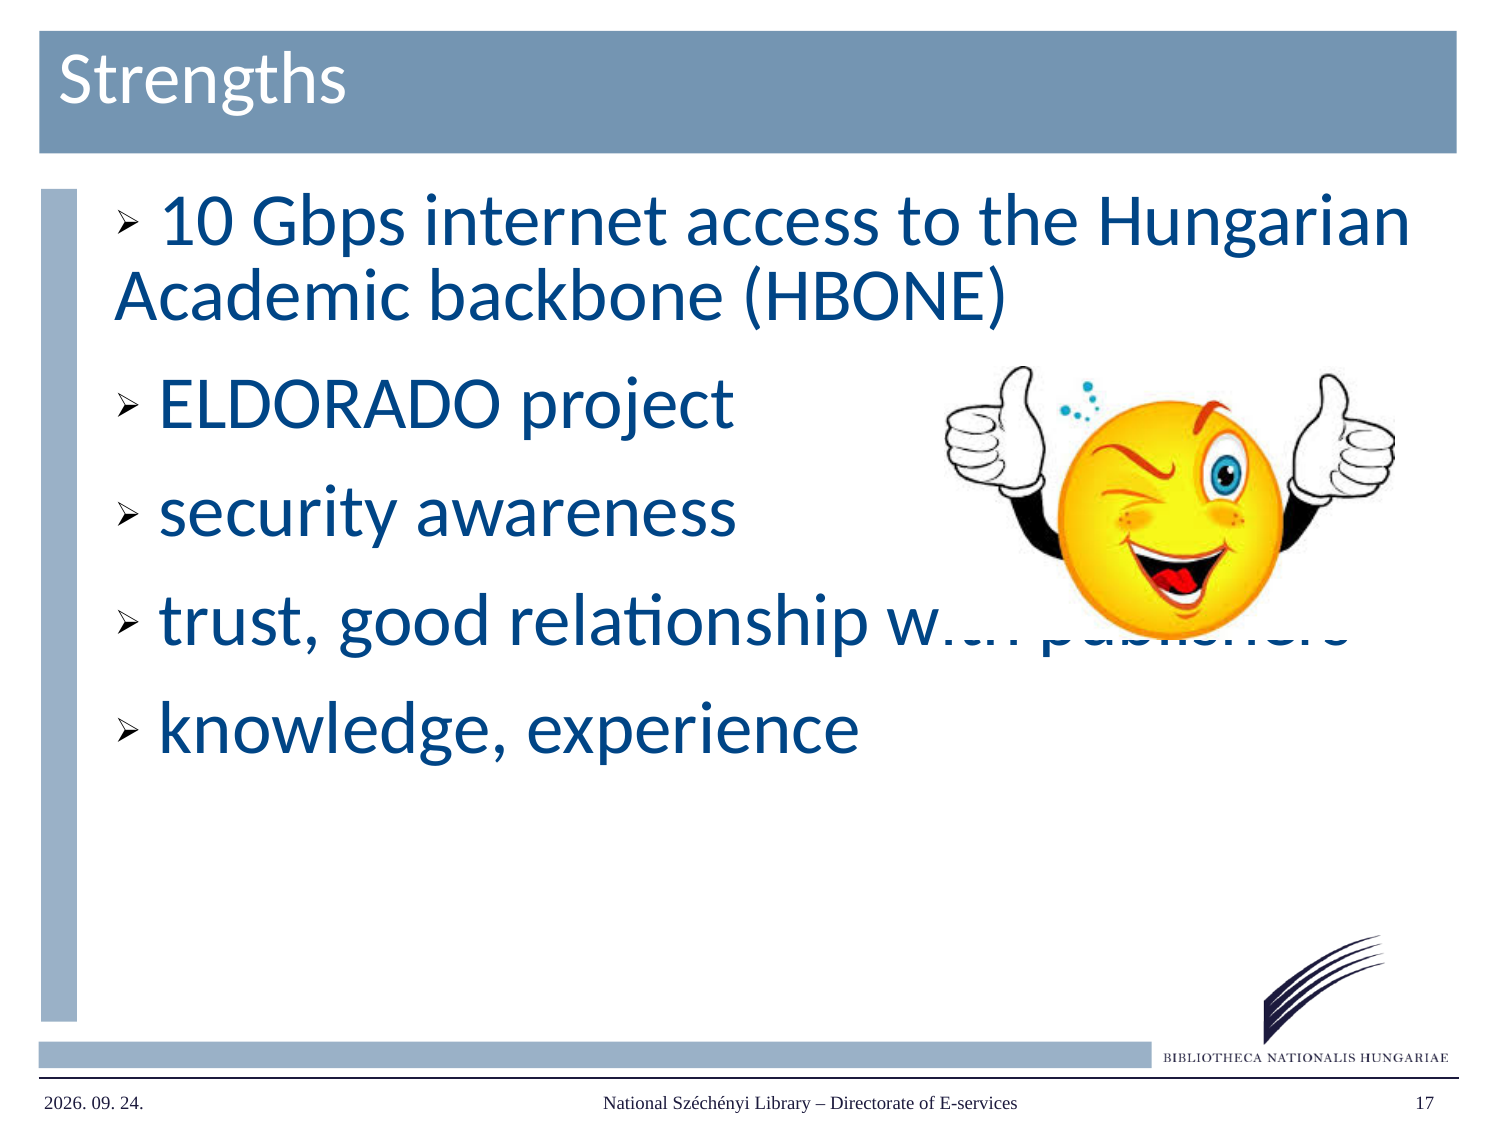

# Strengths
 10 Gbps internet access to the Hungarian Academic backbone (HBONE)
 ELDORADO project
 security awareness
 trust, good relationship with publishers
 knowledge, experience